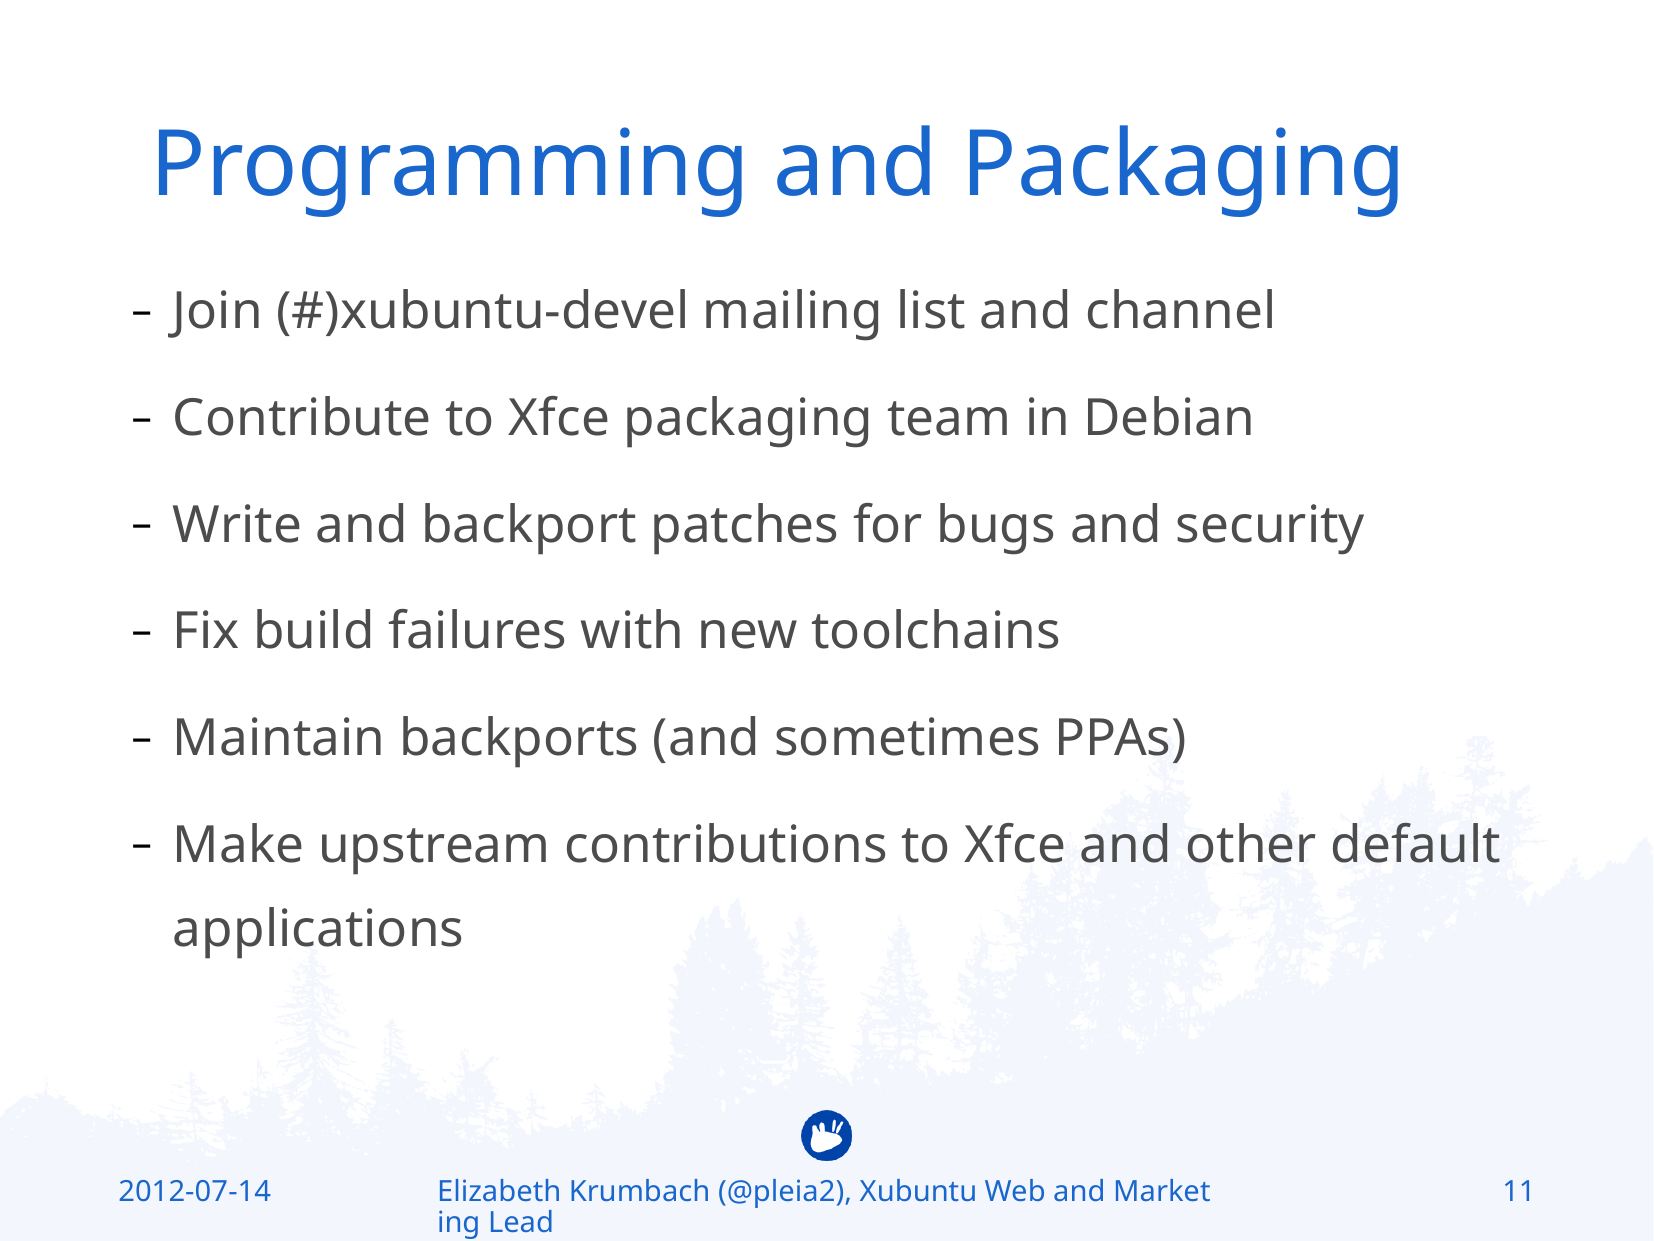

# Programming and Packaging
Join (#)xubuntu-devel mailing list and channel
Contribute to Xfce packaging team in Debian
Write and backport patches for bugs and security
Fix build failures with new toolchains
Maintain backports (and sometimes PPAs)
Make upstream contributions to Xfce and other default applications
Elizabeth Krumbach (@pleia2), Xubuntu Web and Marketing Lead
2012-07-14
11